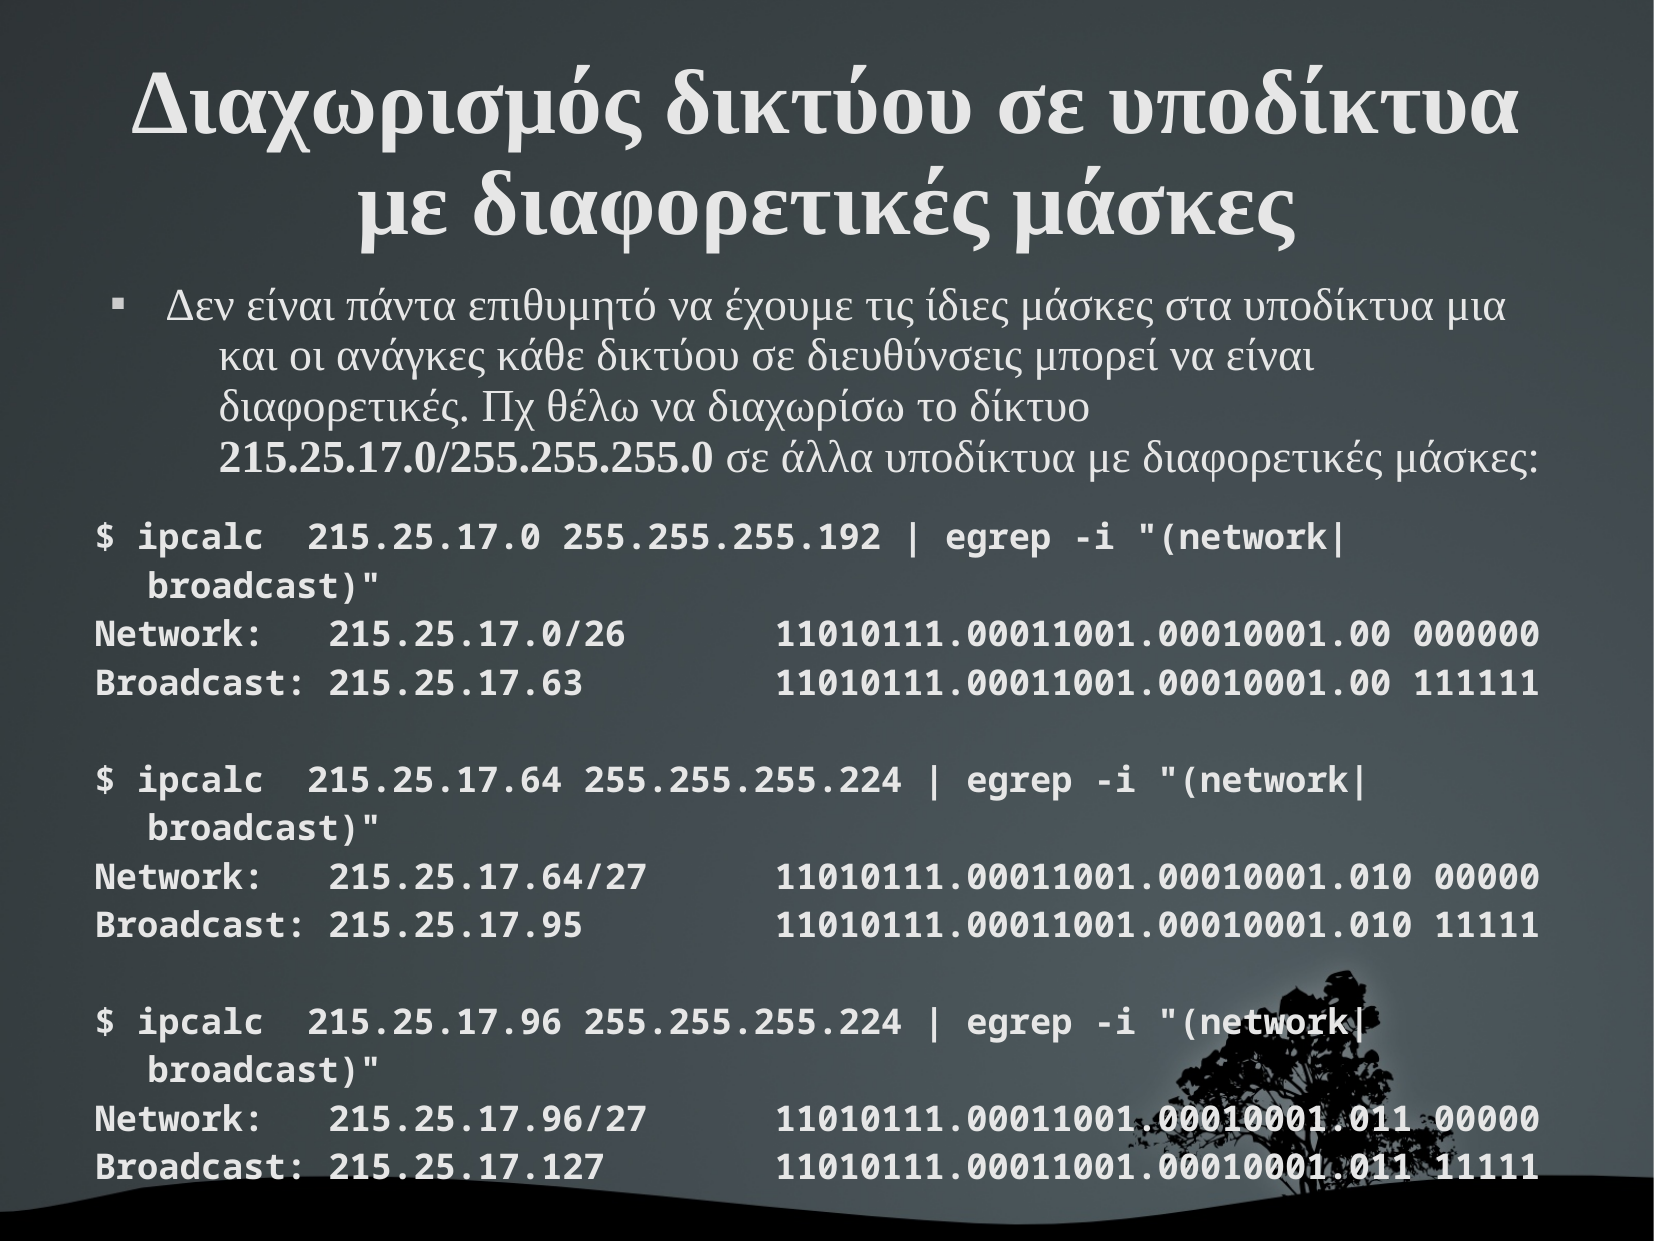

# Διαχωρισμός δικτύου σε υποδίκτυα με διαφορετικές μάσκες
Δεν είναι πάντα επιθυμητό να έχουμε τις ίδιες μάσκες στα υποδίκτυα μια και οι ανάγκες κάθε δικτύου σε διευθύνσεις μπορεί να είναι διαφορετικές. Πχ θέλω να διαχωρίσω το δίκτυο 215.25.17.0/255.255.255.0 σε άλλα υποδίκτυα με διαφορετικές μάσκες:
$ ipcalc 215.25.17.0 255.255.255.192 | egrep -i "(network|broadcast)"
Network: 215.25.17.0/26 11010111.00011001.00010001.00 000000
Broadcast: 215.25.17.63 11010111.00011001.00010001.00 111111
$ ipcalc 215.25.17.64 255.255.255.224 | egrep -i "(network|broadcast)"
Network: 215.25.17.64/27 11010111.00011001.00010001.010 00000
Broadcast: 215.25.17.95 11010111.00011001.00010001.010 11111
$ ipcalc 215.25.17.96 255.255.255.224 | egrep -i "(network|broadcast)"
Network: 215.25.17.96/27 11010111.00011001.00010001.011 00000
Broadcast: 215.25.17.127 11010111.00011001.00010001.011 11111
$ ipcalc 215.25.17.128 255.255.255.248 | egrep -i "(network|broadcast)"
Network: 215.25.17.128/29 11010111.00011001.00010001.10000 000
Broadcast: 215.25.17.135 11010111.00011001.00010001.10000 111